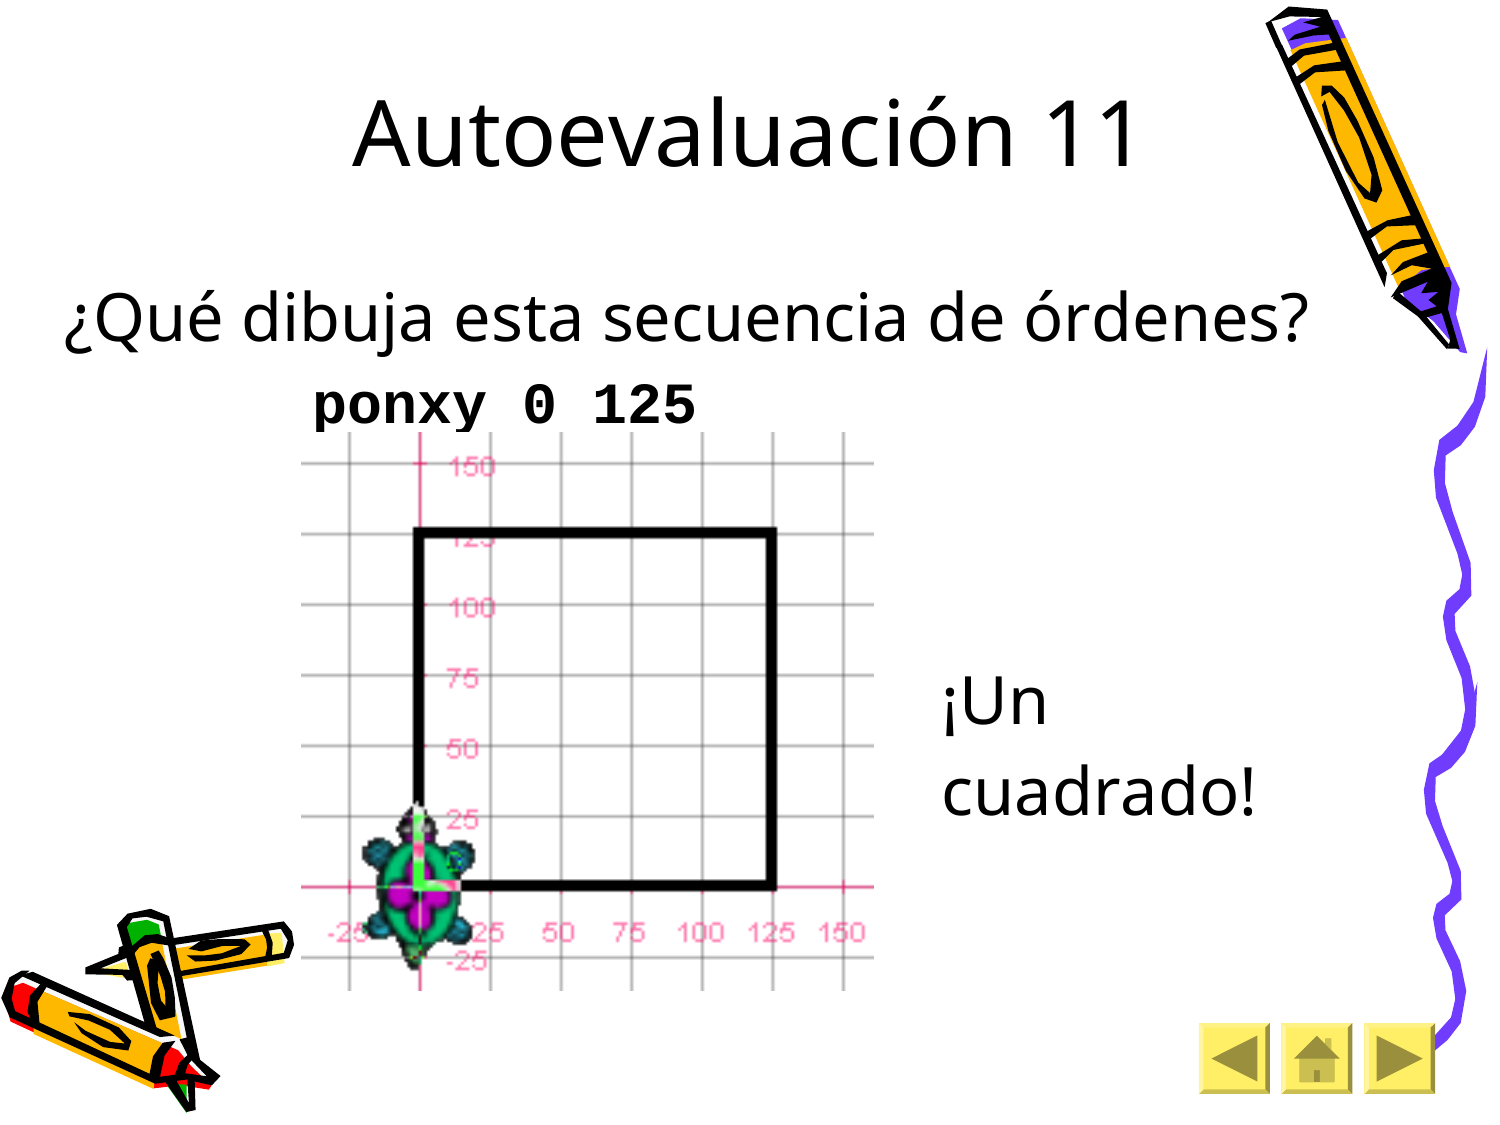

Autoevaluación 11
# ¿Qué dibuja esta secuencia de órdenes?
ponxy 0 125
ponxy 125 125
ponxy 125 0
ponxy 0 0
¡Un cuadrado!